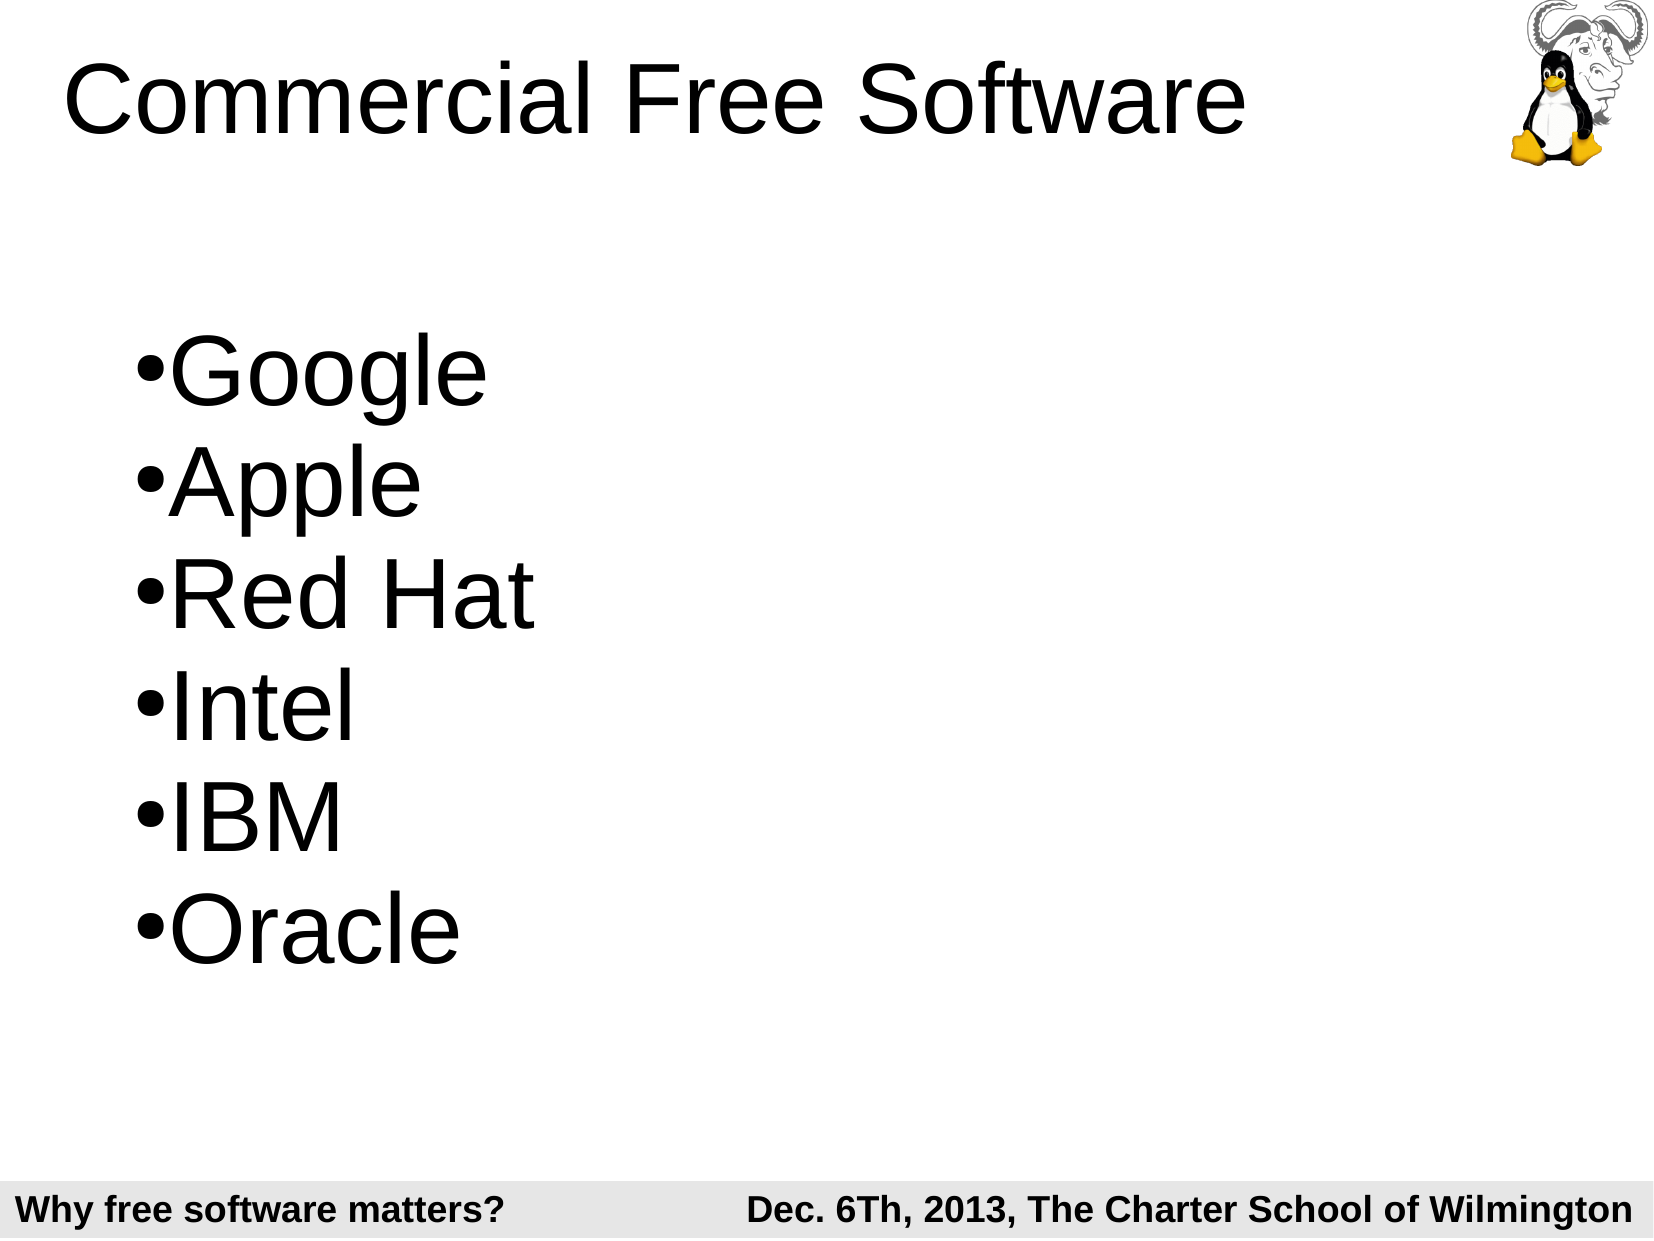

Commercial Free Software
Google
Apple
Red Hat
Intel
IBM
Oracle
Why free software matters? Dec. 6Th, 2013, The Charter School of Wilmington